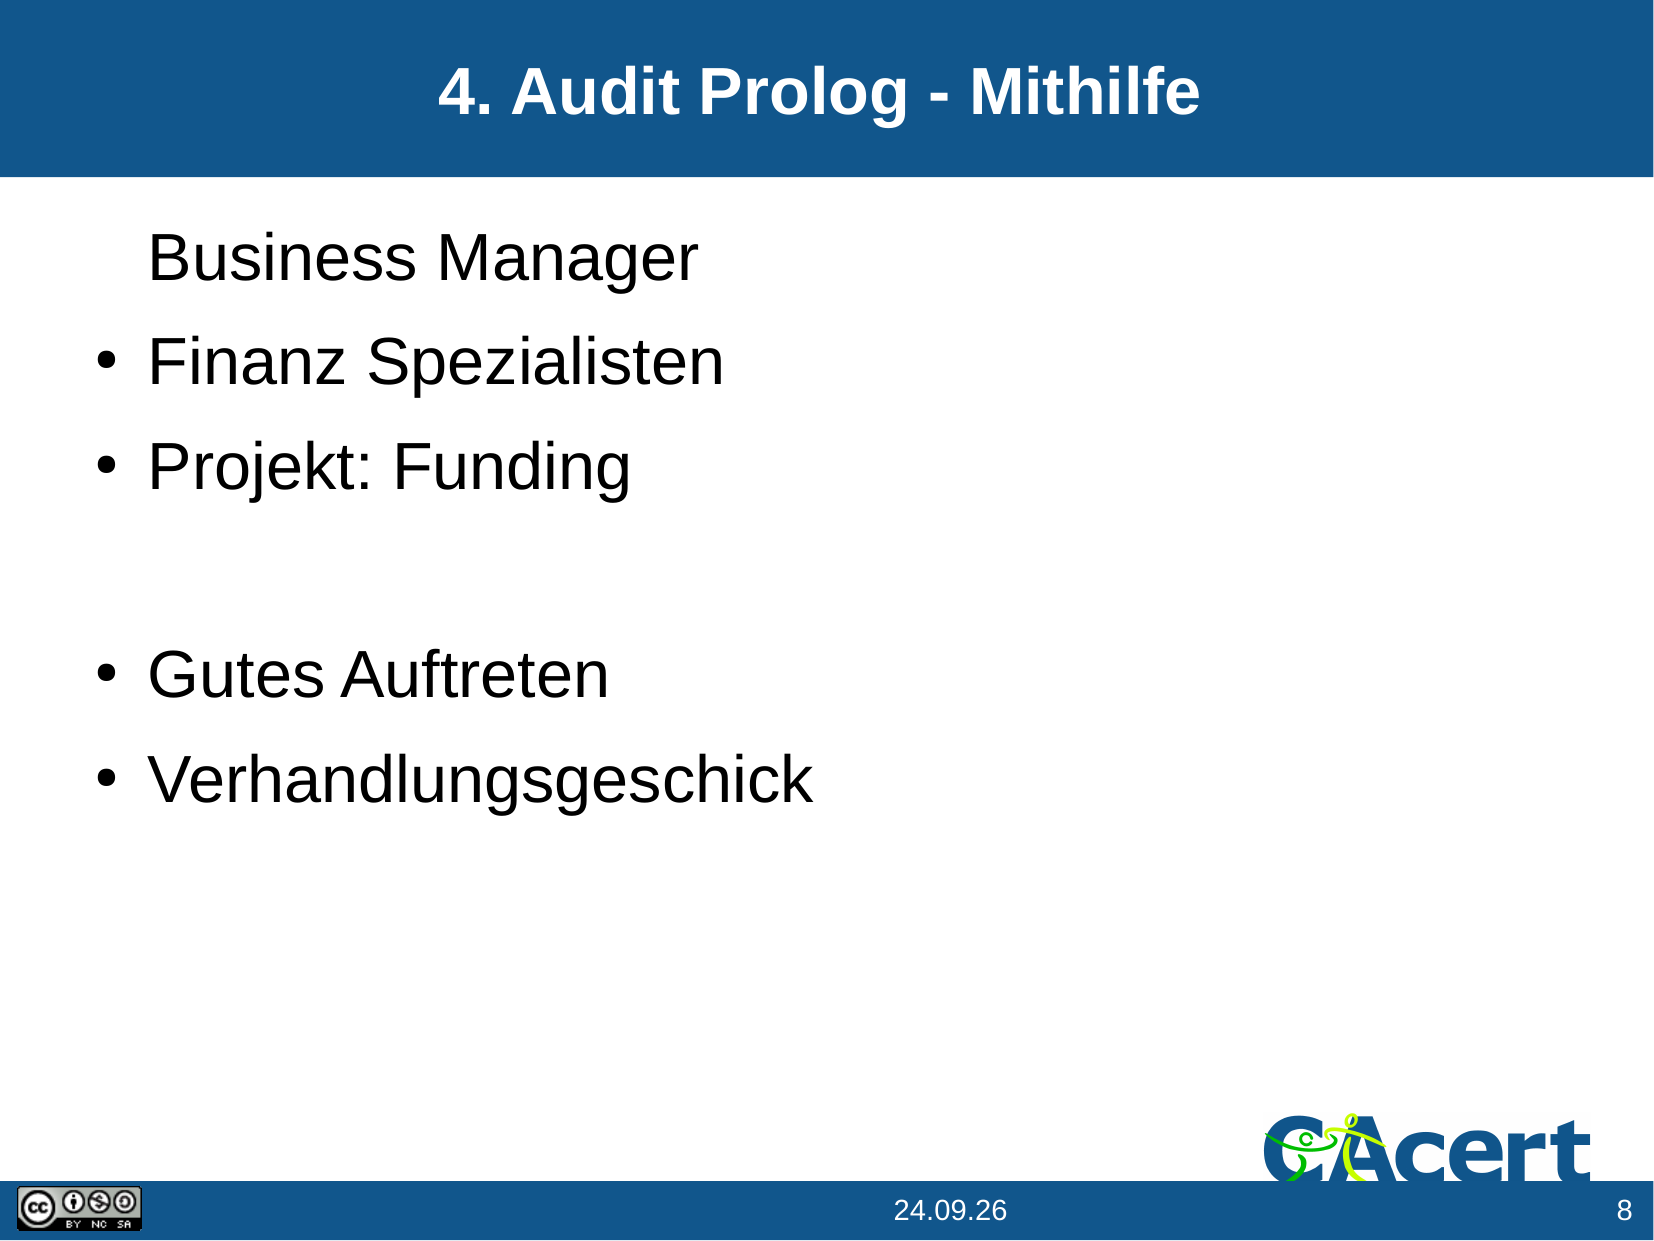

# 4. Audit Prolog - Mithilfe
Business Manager
Finanz Spezialisten
Projekt: Funding
Gutes Auftreten
Verhandlungsgeschick